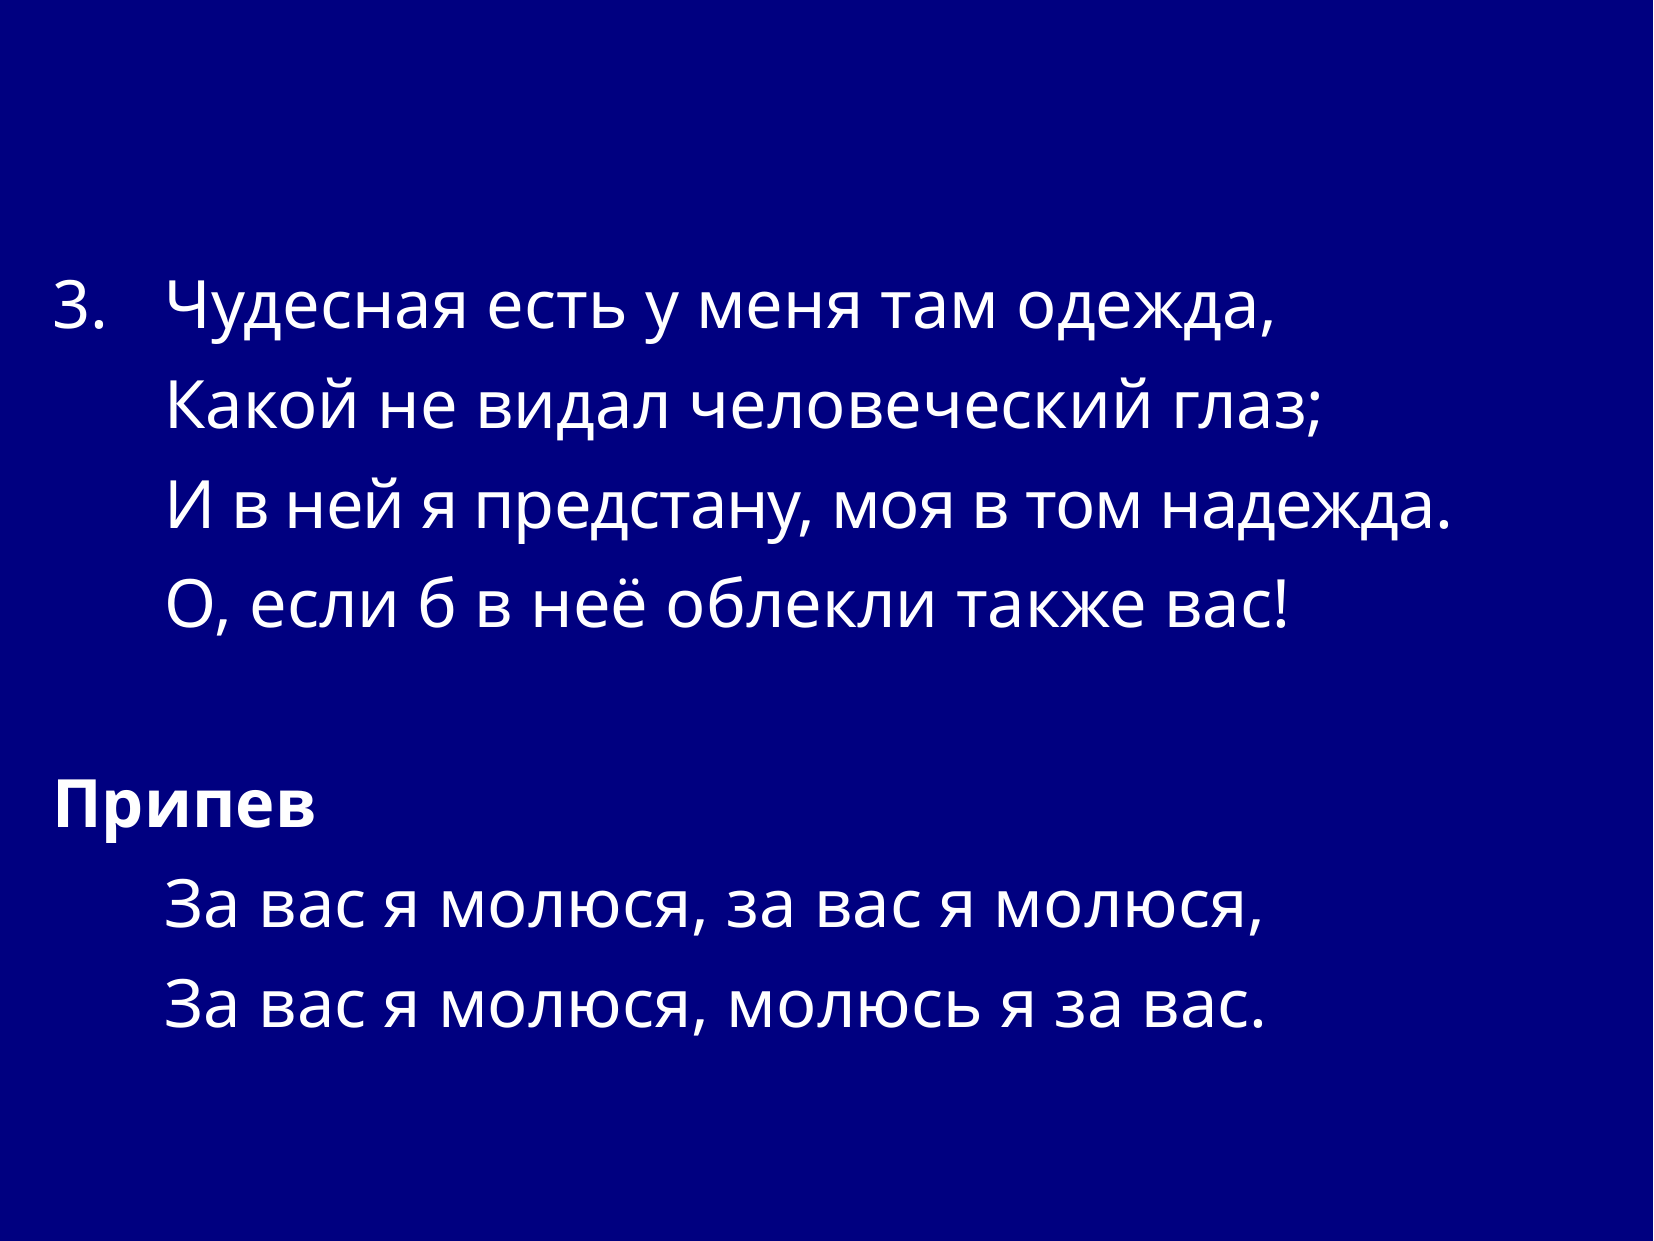

3.	Чудесная есть у меня там одежда,
	Какой не видал человеческий глаз;
	И в ней я предстану, моя в том надежда.
	О, если б в неё облекли также вас!
Припев
	За вас я молюся, за вас я молюся,
	За вас я молюся, молюсь я за вас.